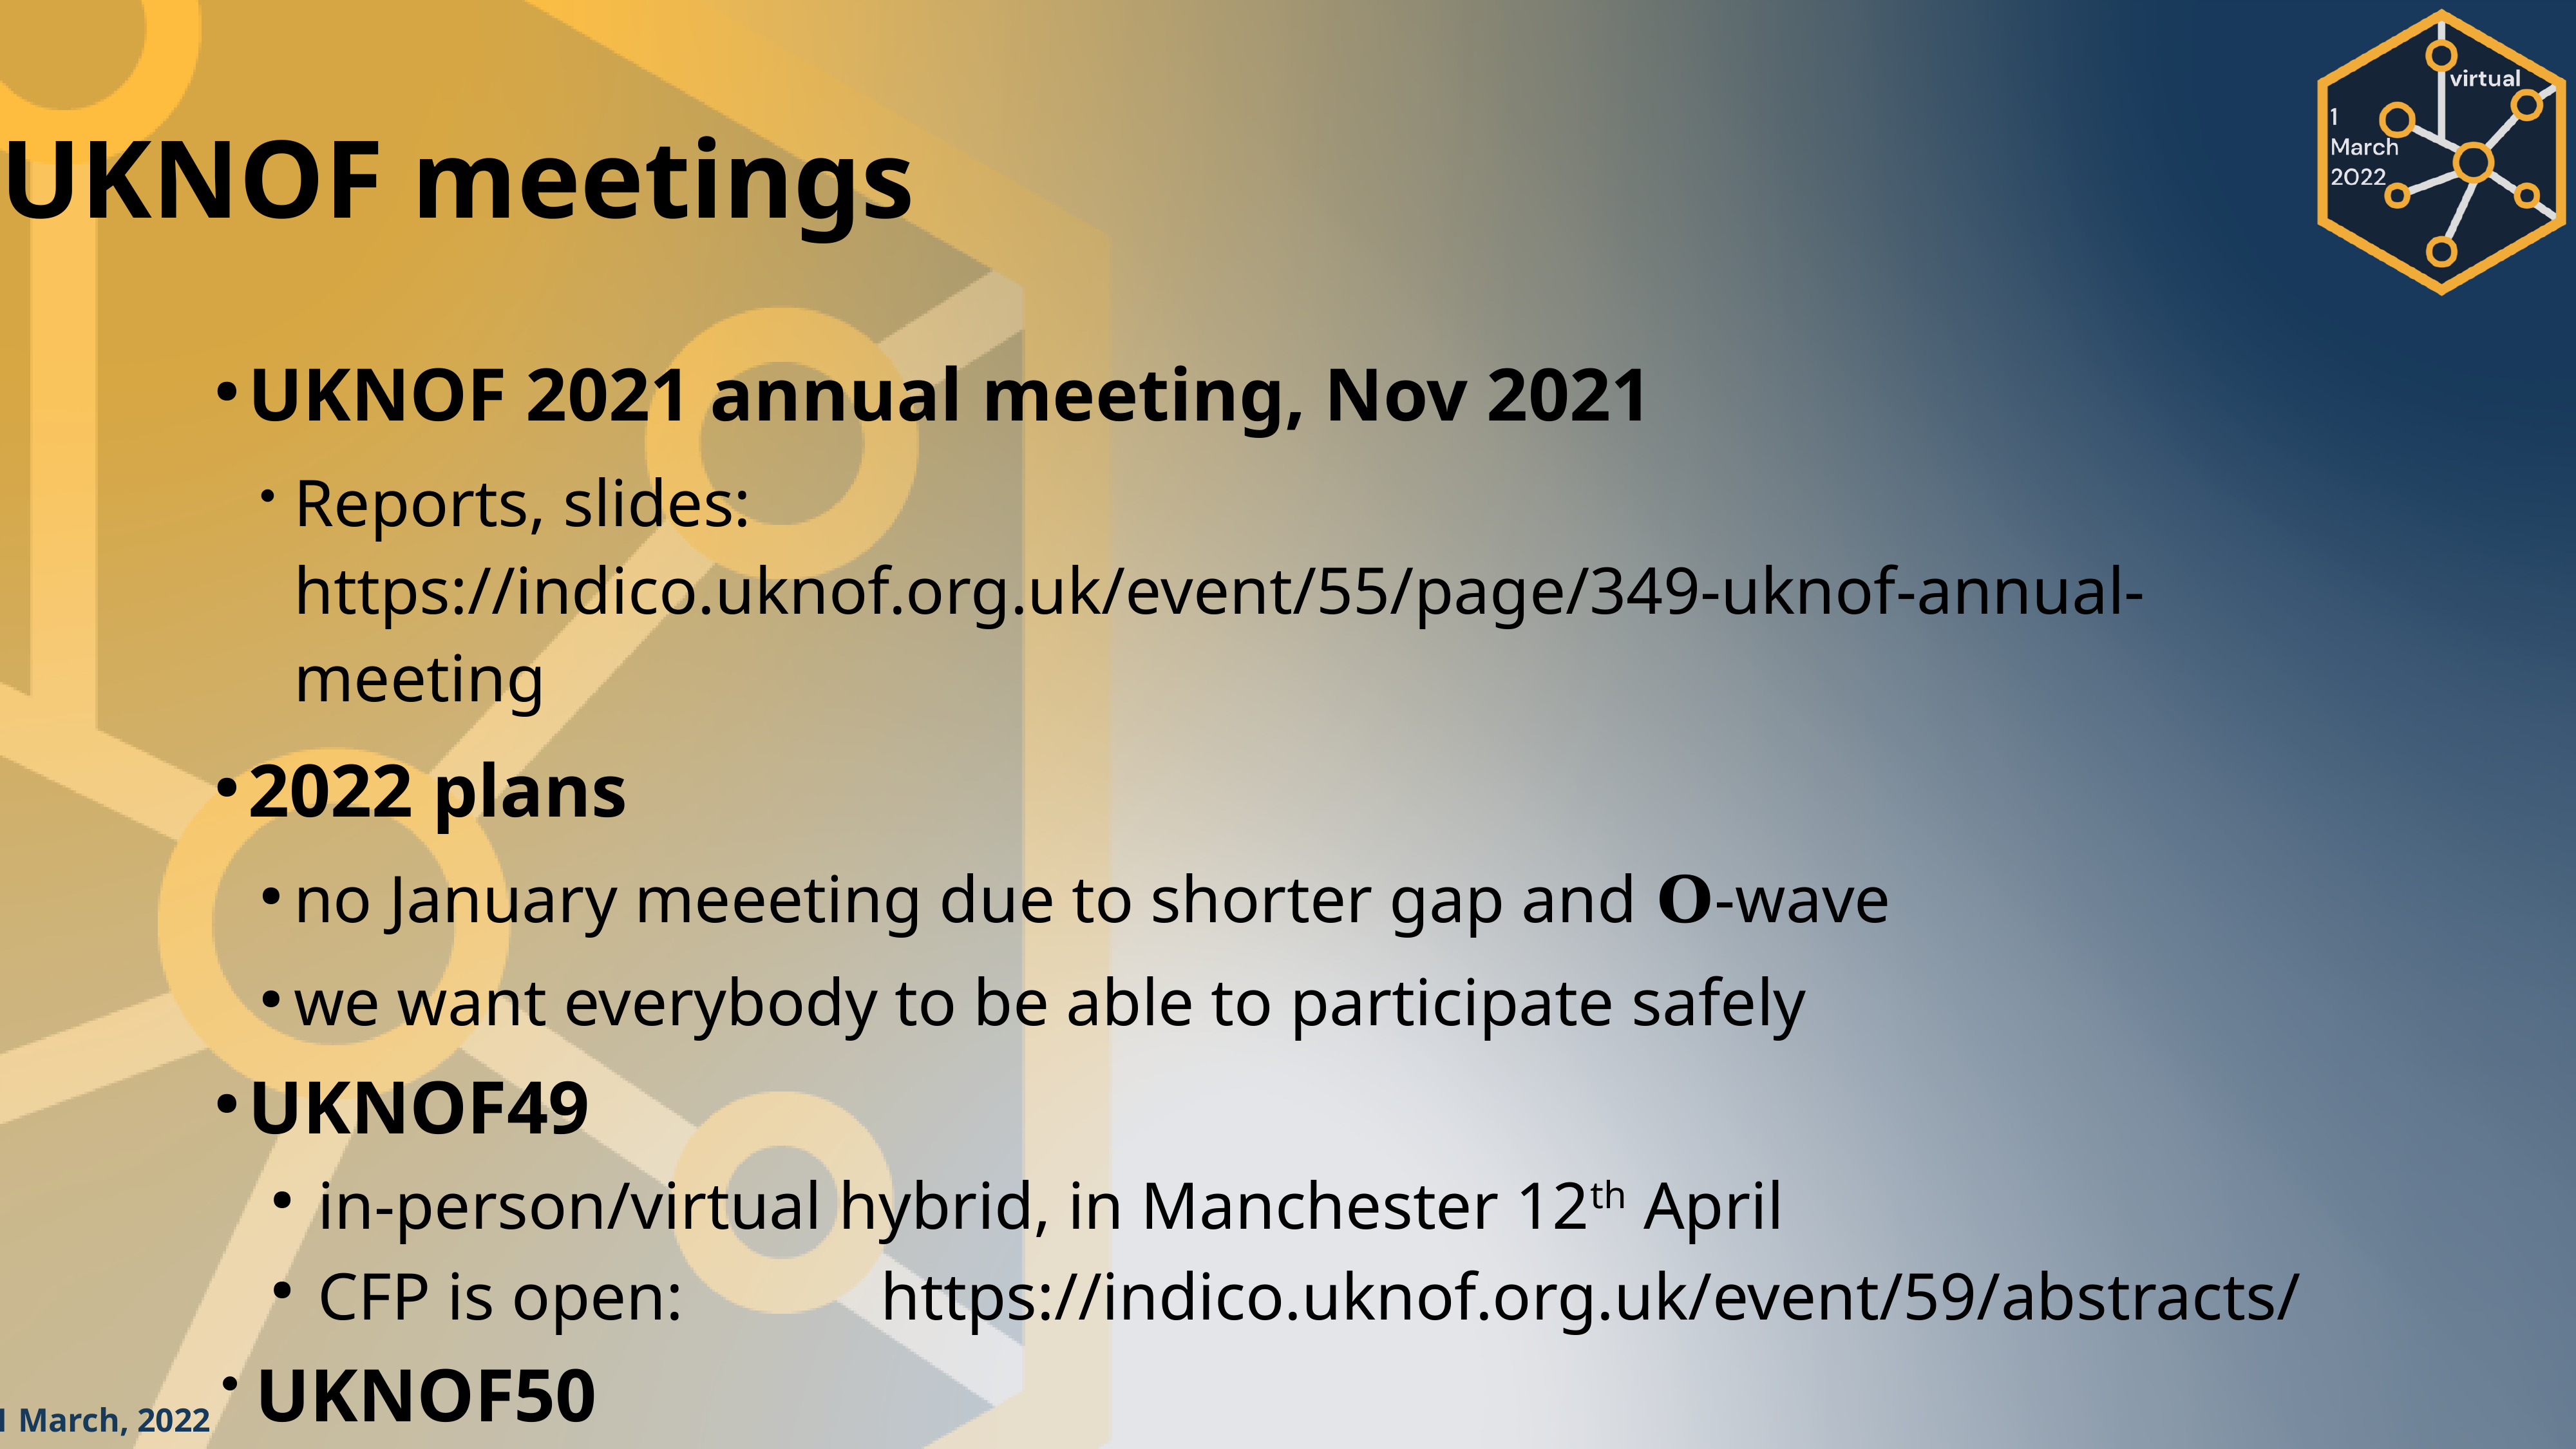

# UKNOF meetings
UKNOF 2021 annual meeting, Nov 2021
Reports, slides:
https://indico.uknof.org.uk/event/55/page/349-uknof-annual-meeting
2022 plans
no January meeeting due to shorter gap and 𝚶-wave
we want everybody to be able to participate safely
UKNOF49
 in-person/virtual hybrid, in Manchester 12th April
 CFP is open:			 		https://indico.uknof.org.uk/event/59/abstracts/
UKNOF50
 aiming for September 2022